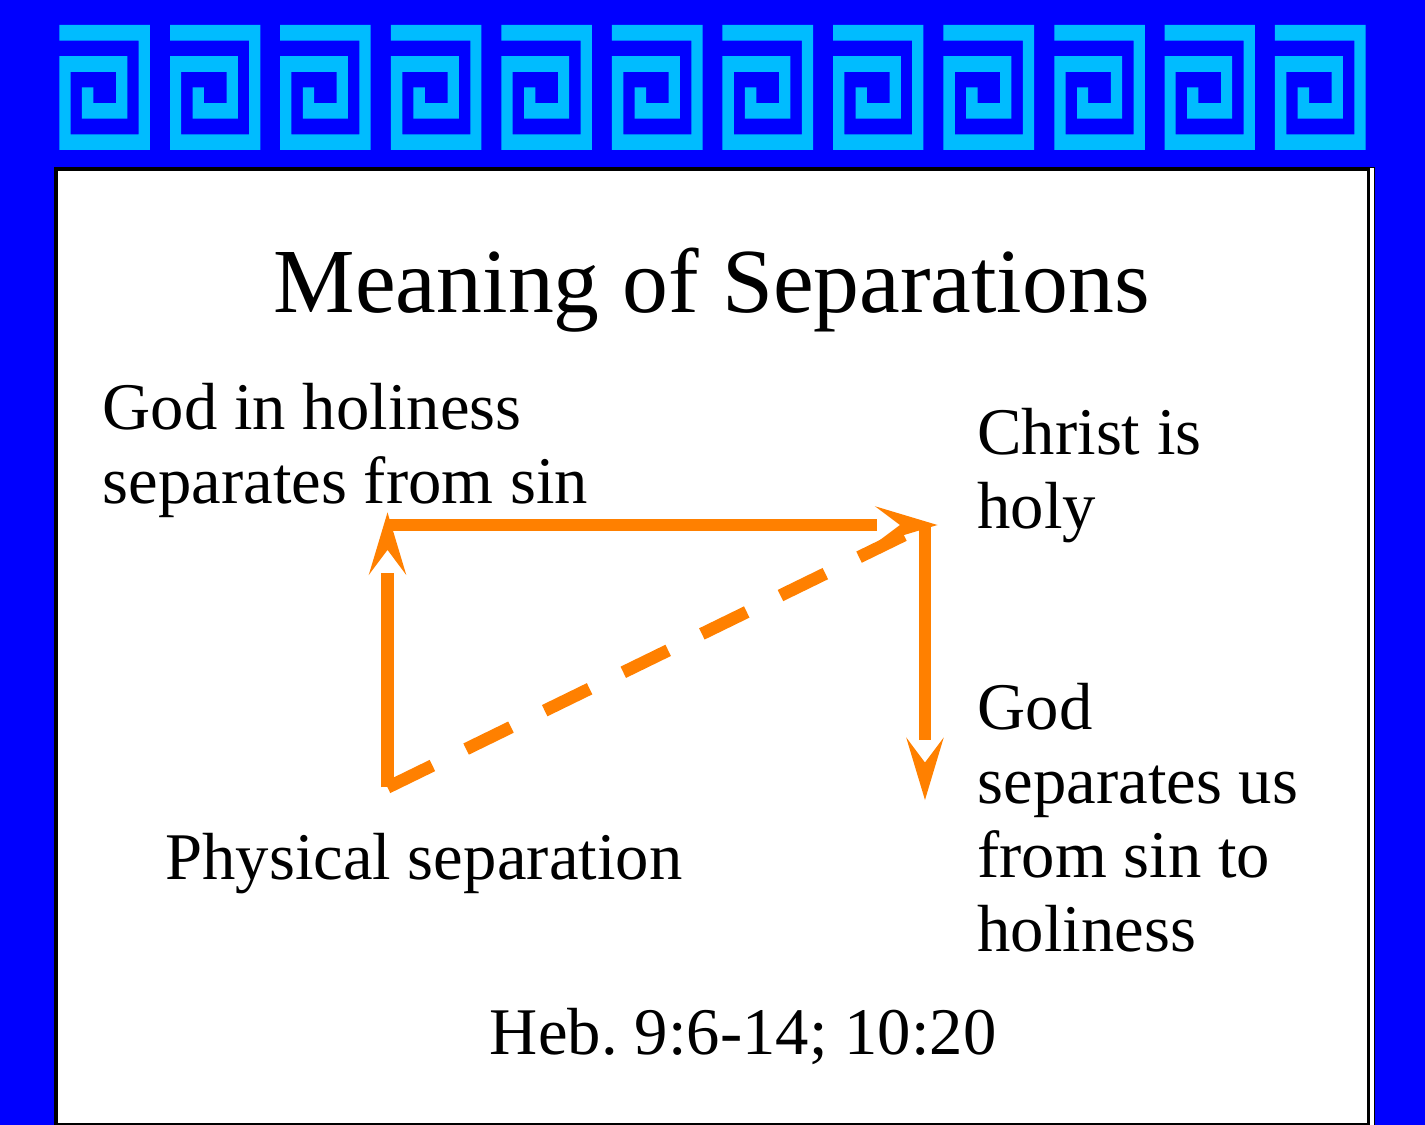

# Meaning of Separations
God in holiness separates from sin
Christ is holy
God separates us from sin to holiness
Physical separation
Heb. 9:6-14; 10:20